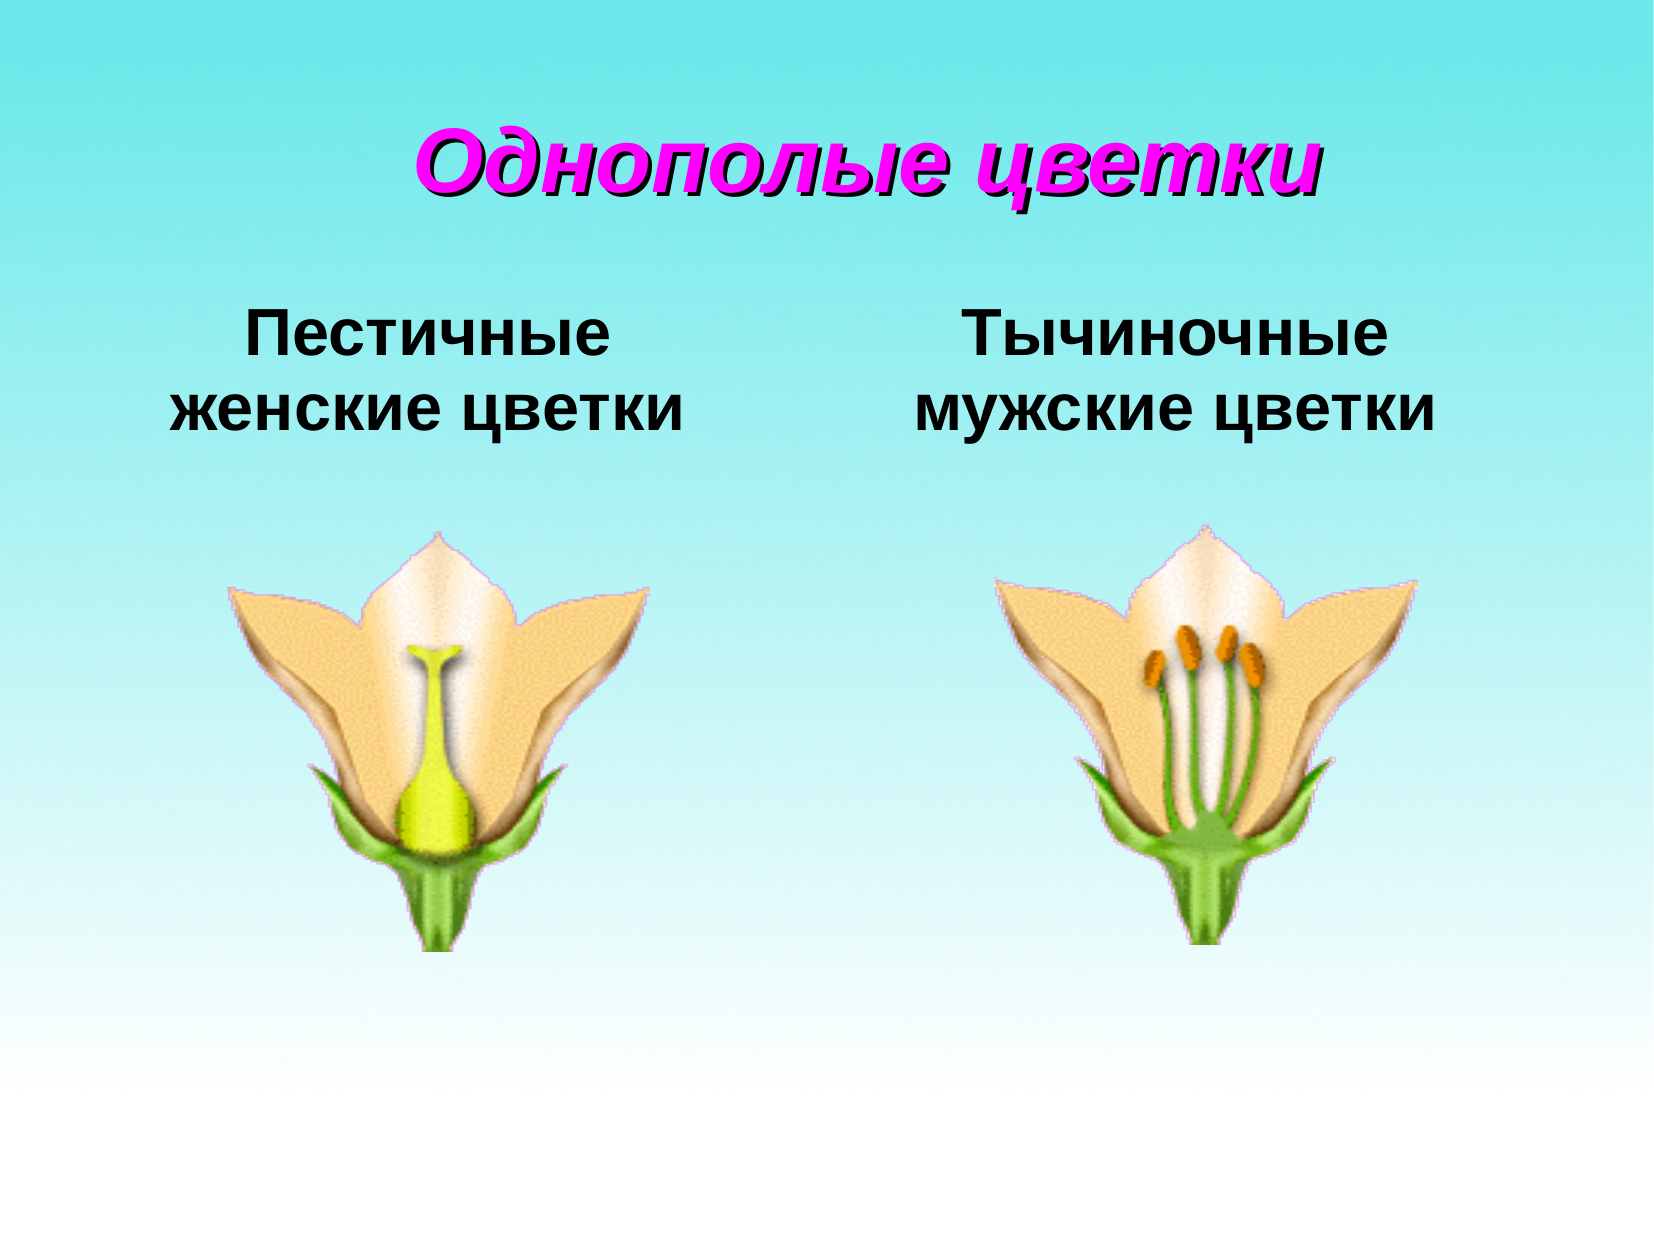

# Однополые цветки
Пестичные женские цветки
Тычиночные мужские цветки